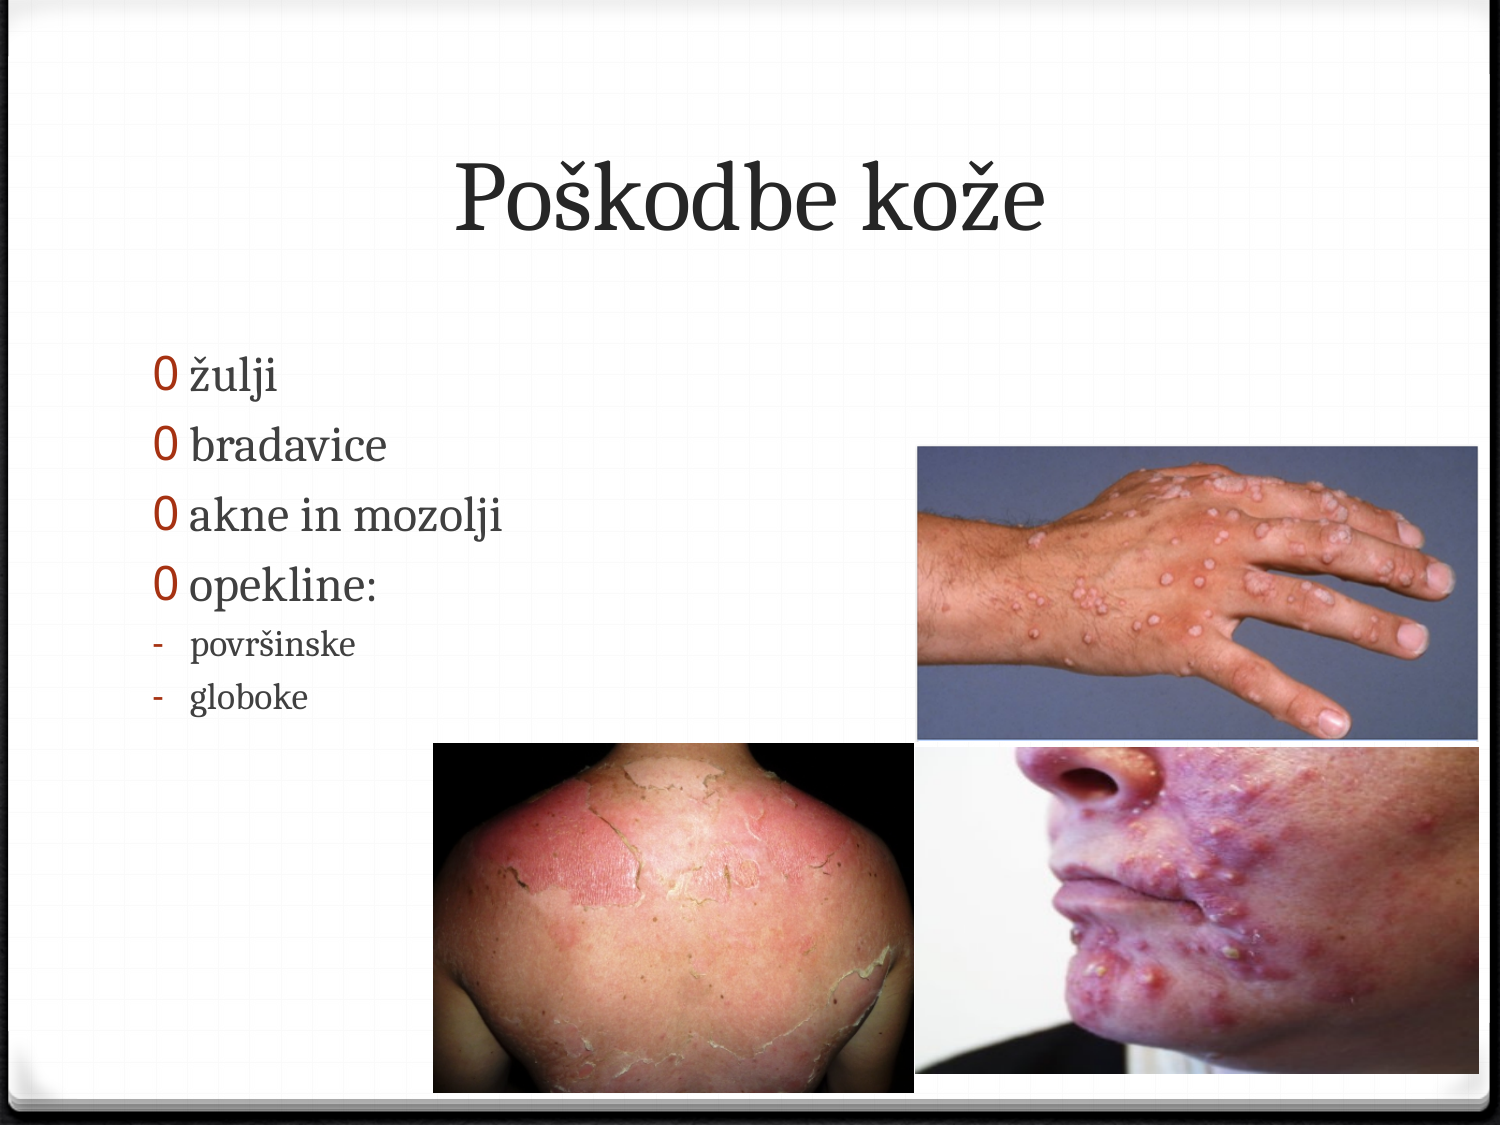

# Poškodbe kože
žulji
bradavice
akne in mozolji
opekline:
površinske
globoke